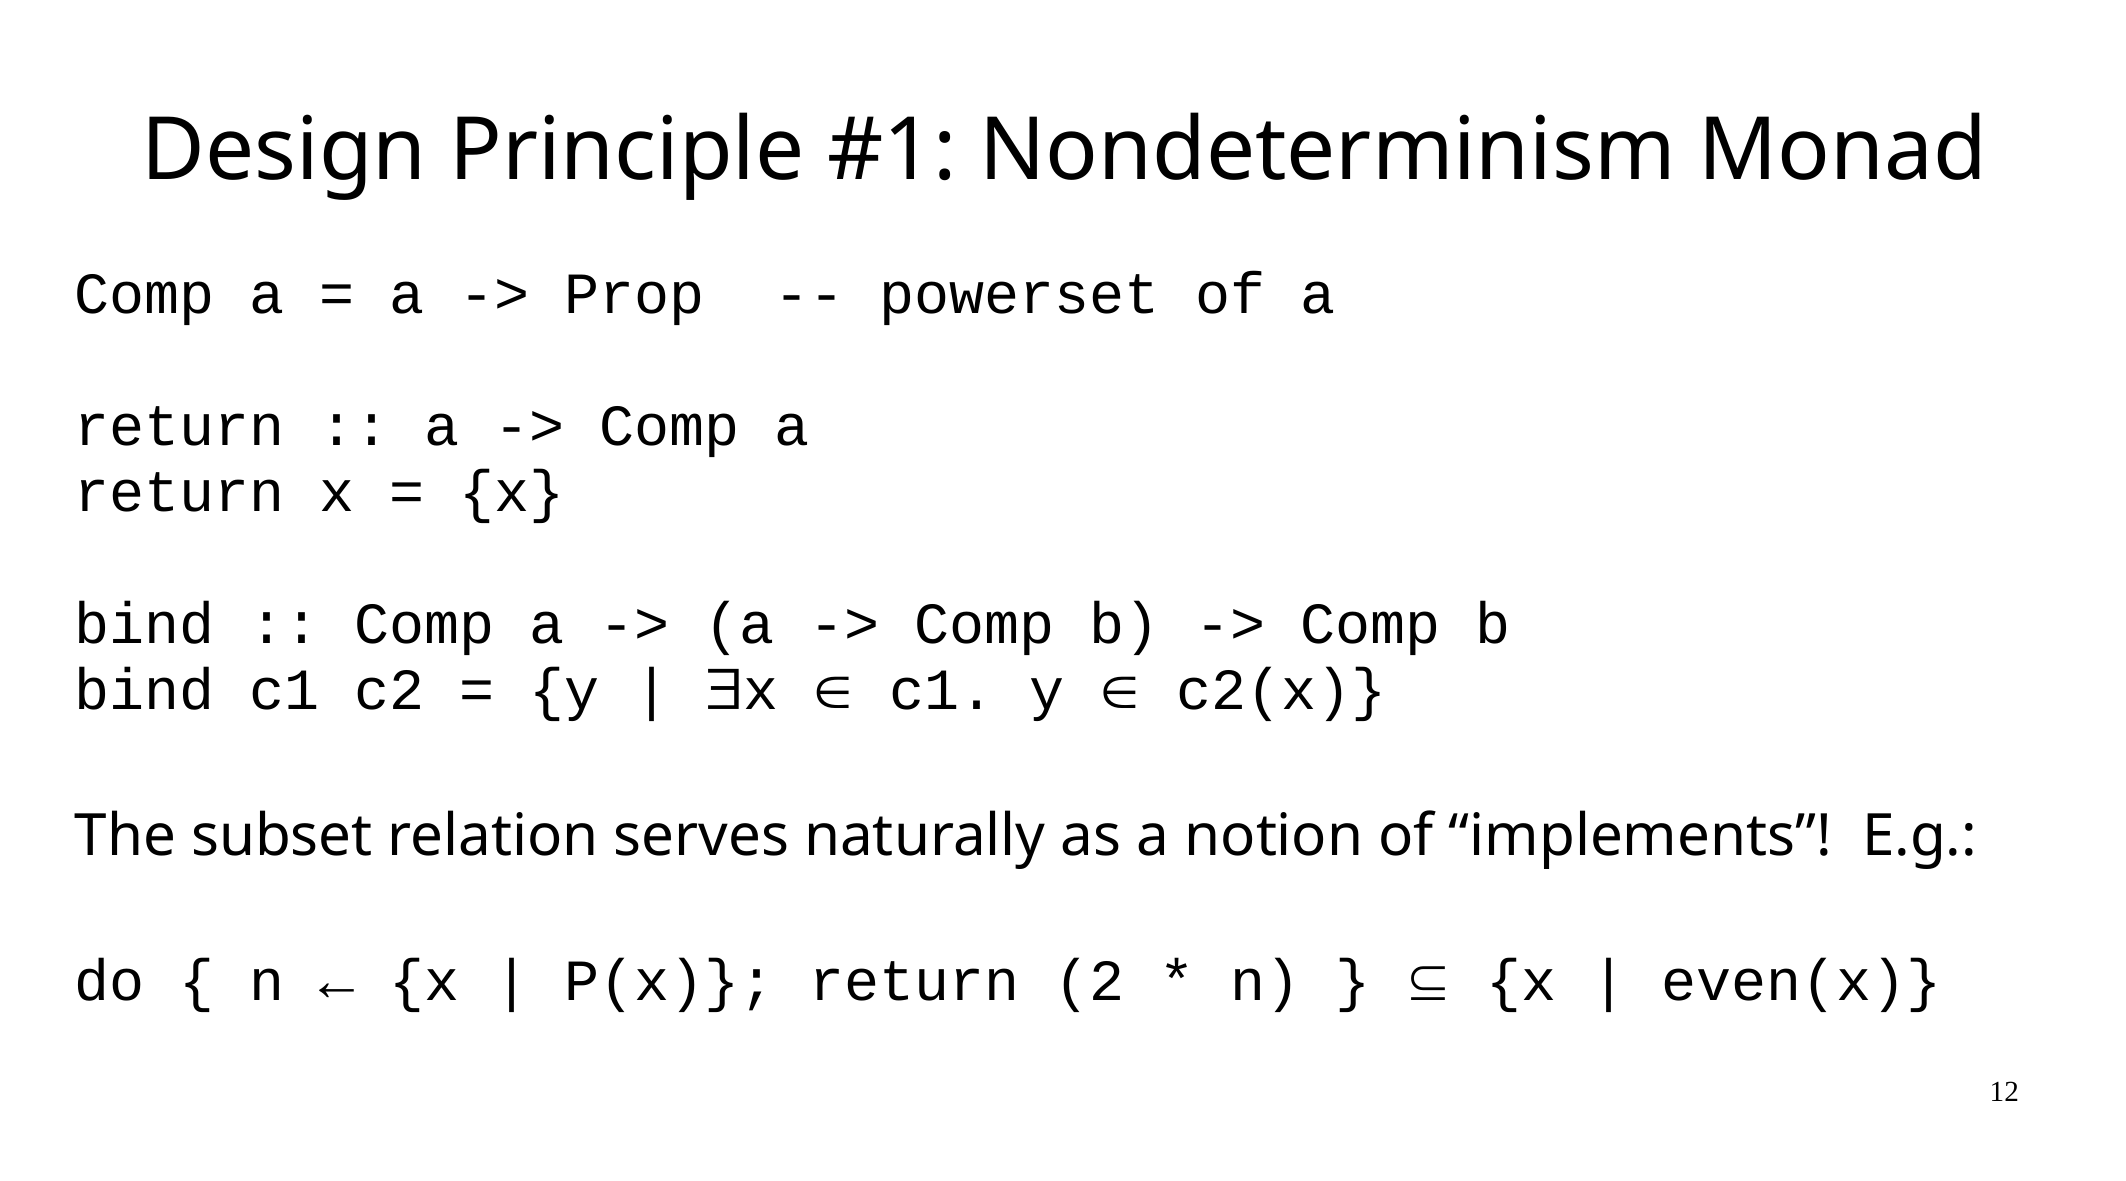

# Design Principle #1: Nondeterminism Monad
Comp a = a -> Prop -- powerset of a
return :: a -> Comp a
return x = {x}
bind :: Comp a -> (a -> Comp b) -> Comp b
bind c1 c2 = {y | ∃x ∈ c1. y ∈ c2(x)}
The subset relation serves naturally as a notion of “implements”! E.g.:
do { n ← {x | P(x)}; return (2 * n) } ⊆ {x | even(x)}
12